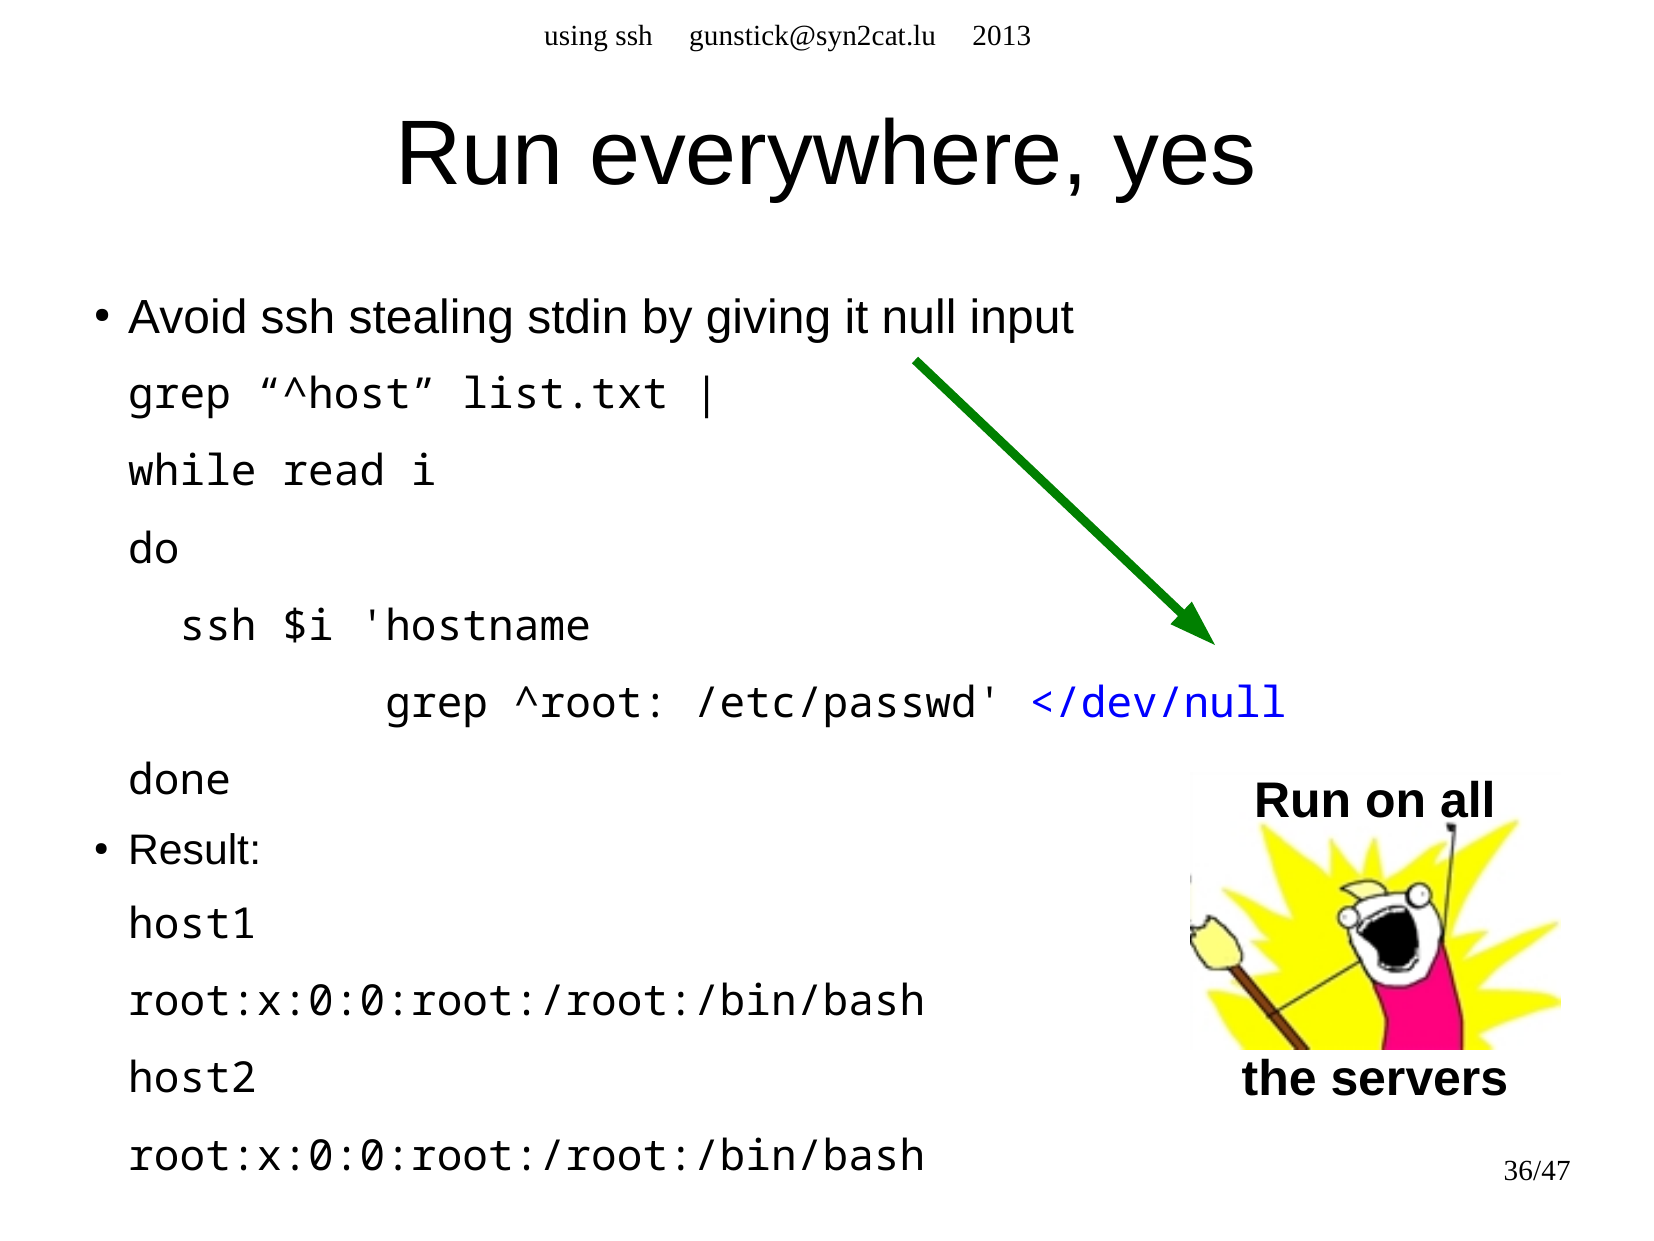

using ssh gunstick@syn2cat.lu 2013
# Run everywhere, yes
Avoid ssh stealing stdin by giving it null input
grep “^host” list.txt |
while read i
do
 ssh $i 'hostname
 grep ^root: /etc/passwd' </dev/null
done
Result:
host1
root:x:0:0:root:/root:/bin/bash
host2
root:x:0:0:root:/root:/bin/bash
Run on all
the servers
36